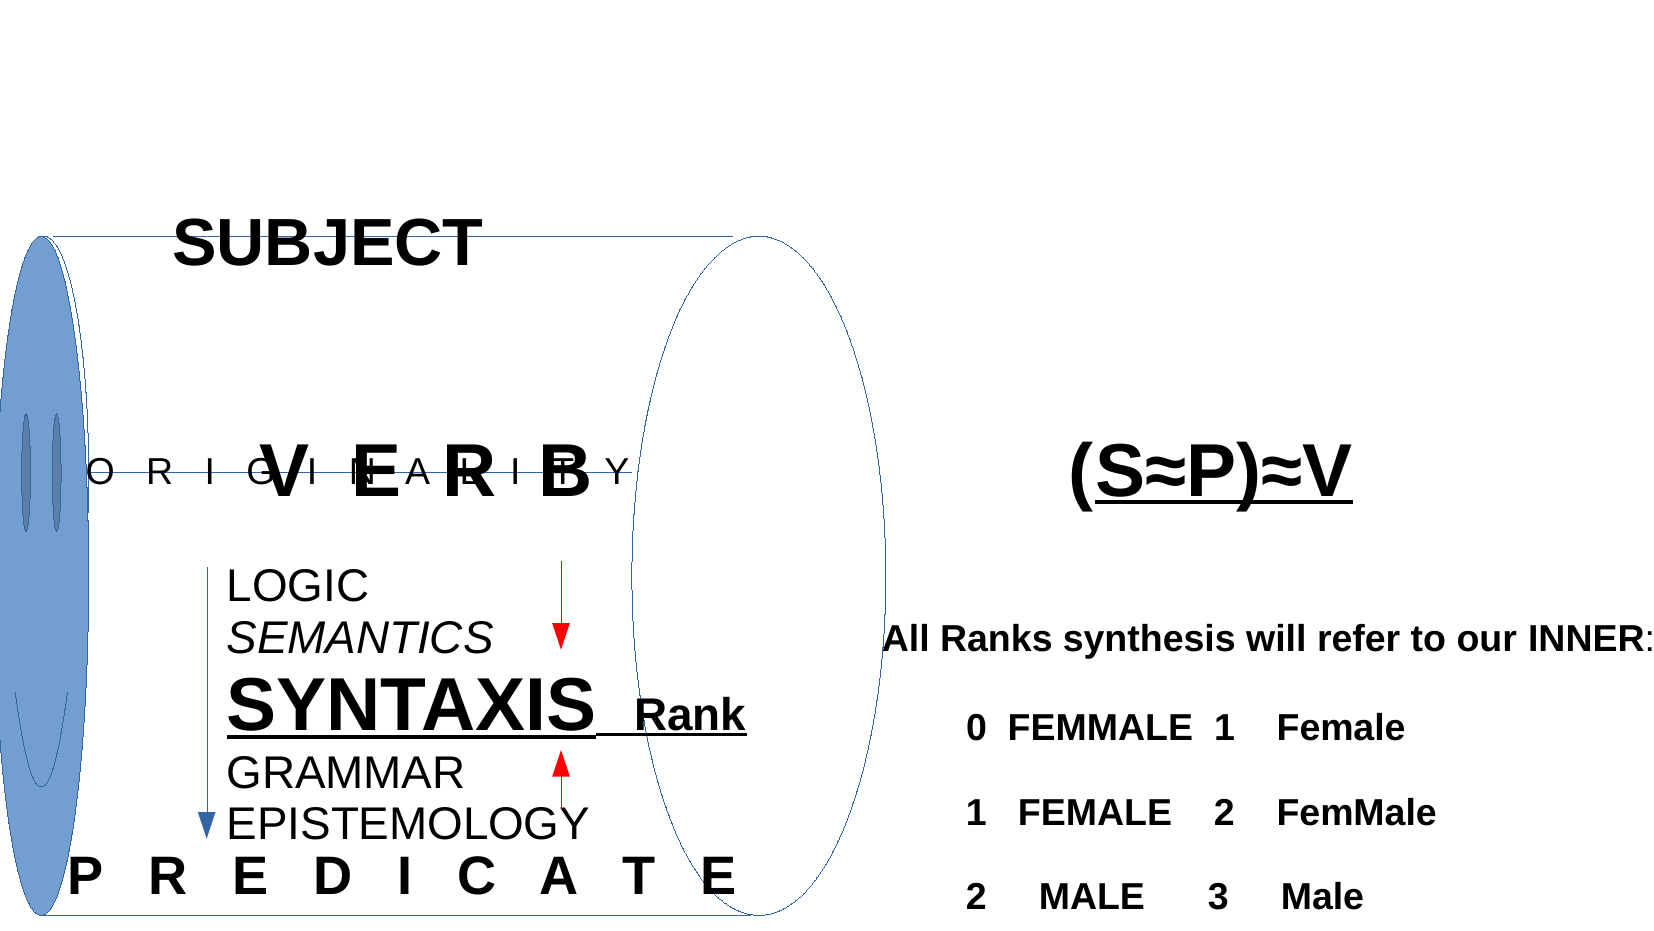

SUBJECT
 V E R B (S≈P)≈V
 LOGIC
 SEMANTICS
 SYNTAXIS Rank
 GRAMMAR
 EPISTEMOLOGY
O R I G I N A L I T Y
All Ranks synthesis will refer to our INNER:
 0 FEMMALE 1 Female
 1 FEMALE 2 FemMale
 2 MALE 3 Male
P R E D I C A T E